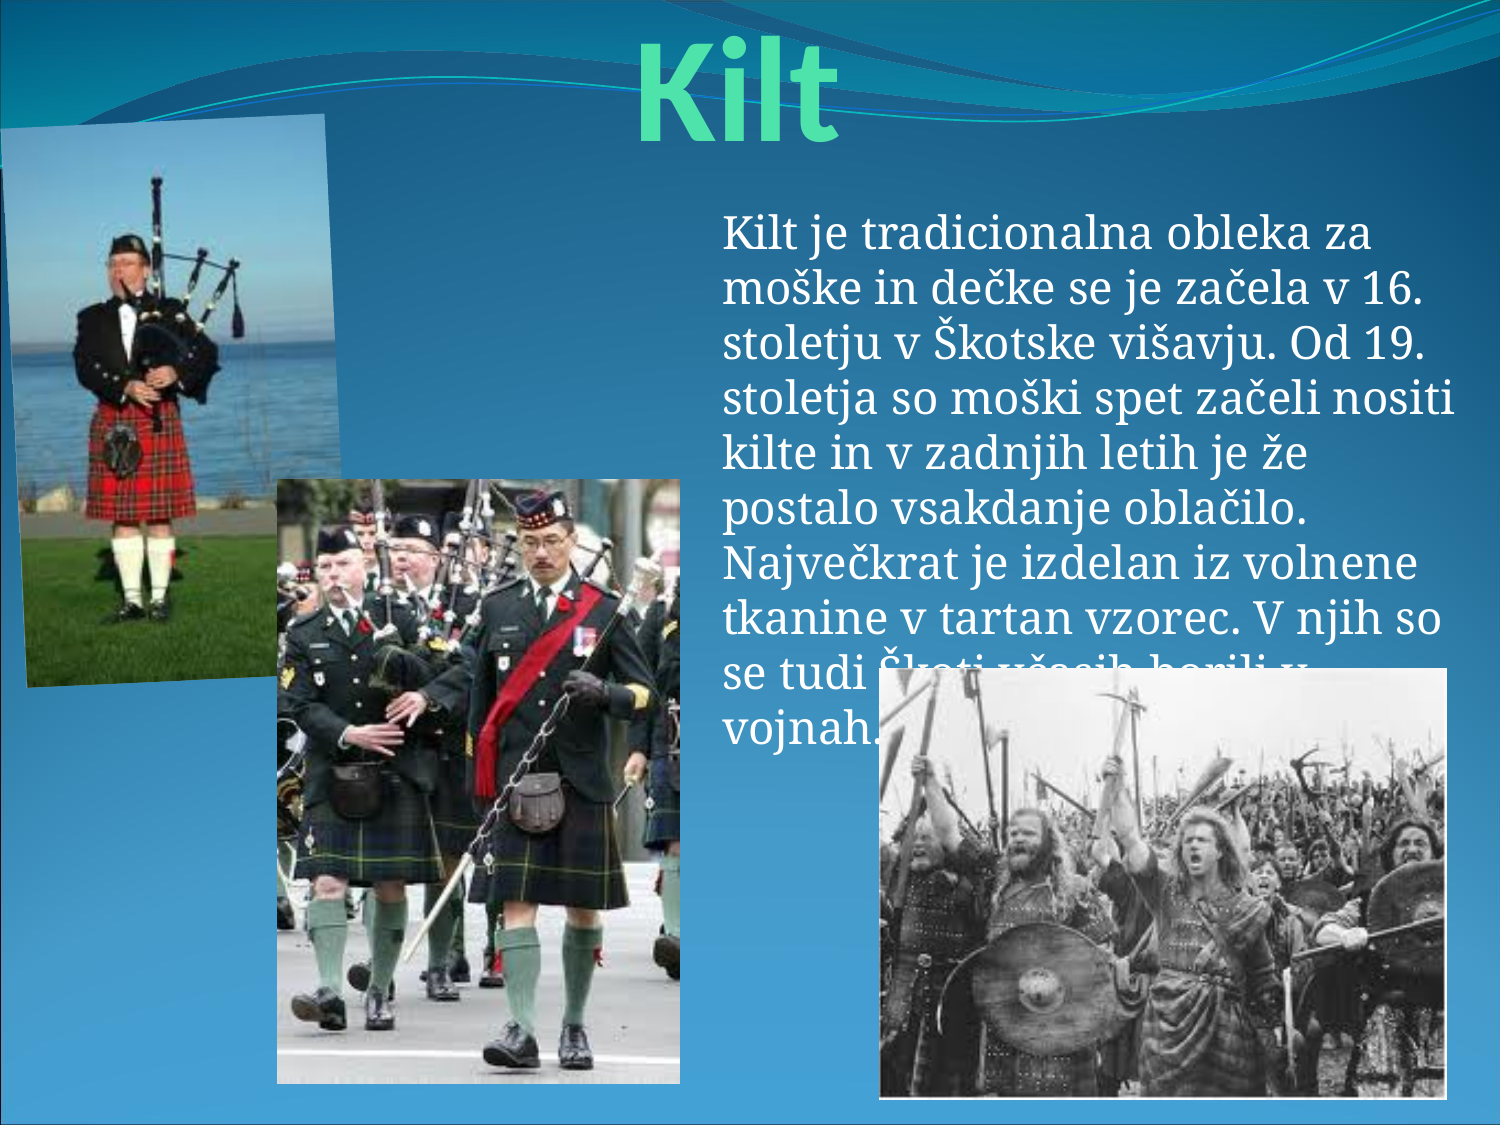

# Kilt
Kilt je tradicionalna obleka za moške in dečke se je začela v 16. stoletju v Škotske višavju. Od 19. stoletja so moški spet začeli nositi kilte in v zadnjih letih je že postalo vsakdanje oblačilo. Največkrat je izdelan iz volnene tkanine v tartan vzorec. V njih so se tudi Škoti včasih borili v vojnah.